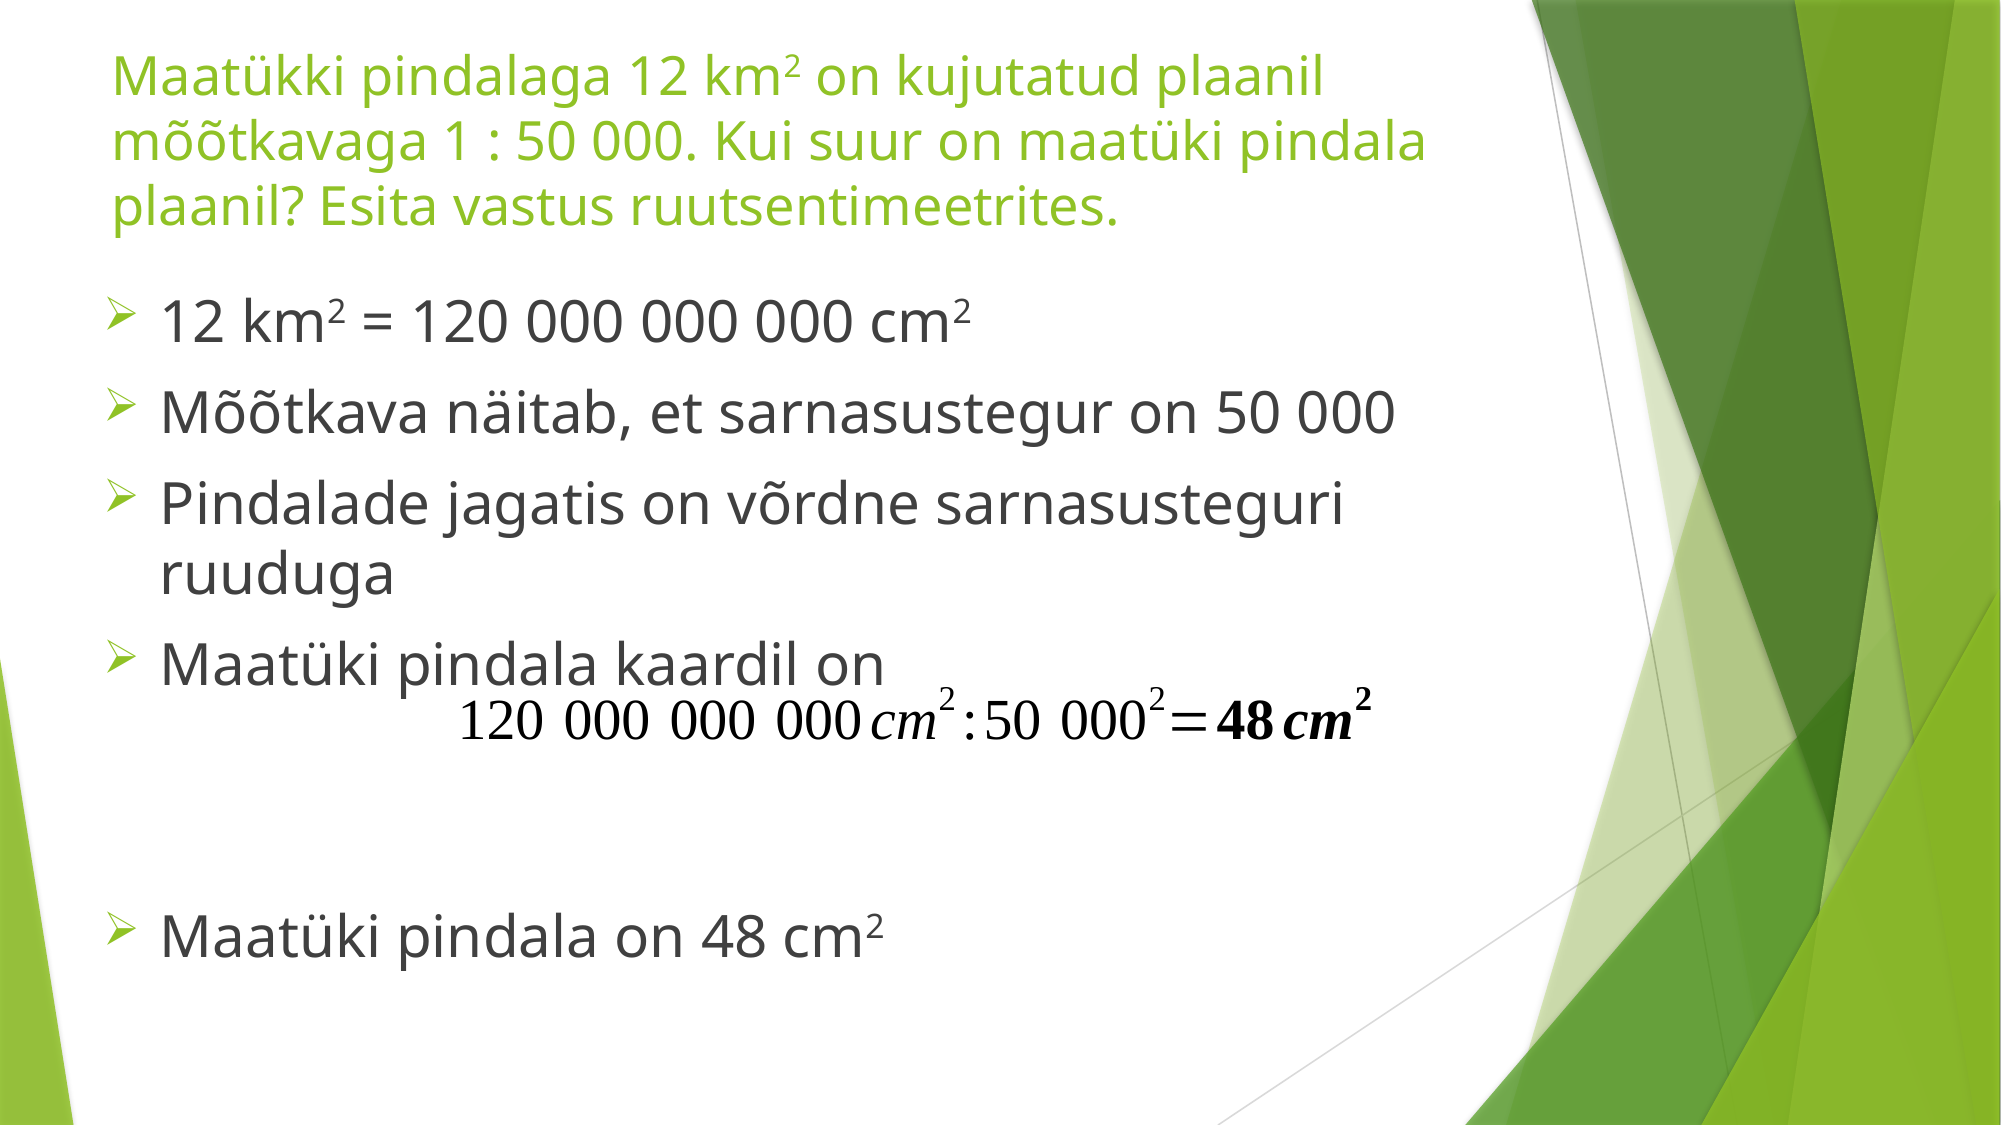

# Maatükki pindalaga 12 km2 on kujutatud plaanil mõõtkavaga 1 : 50 000. Kui suur on maatüki pindala plaanil? Esita vastus ruutsentimeetrites.
12 km2 = 120 000 000 000 cm2
Mõõtkava näitab, et sarnasustegur on 50 000
Pindalade jagatis on võrdne sarnasusteguri ruuduga
Maatüki pindala kaardil on
Maatüki pindala on 48 cm2